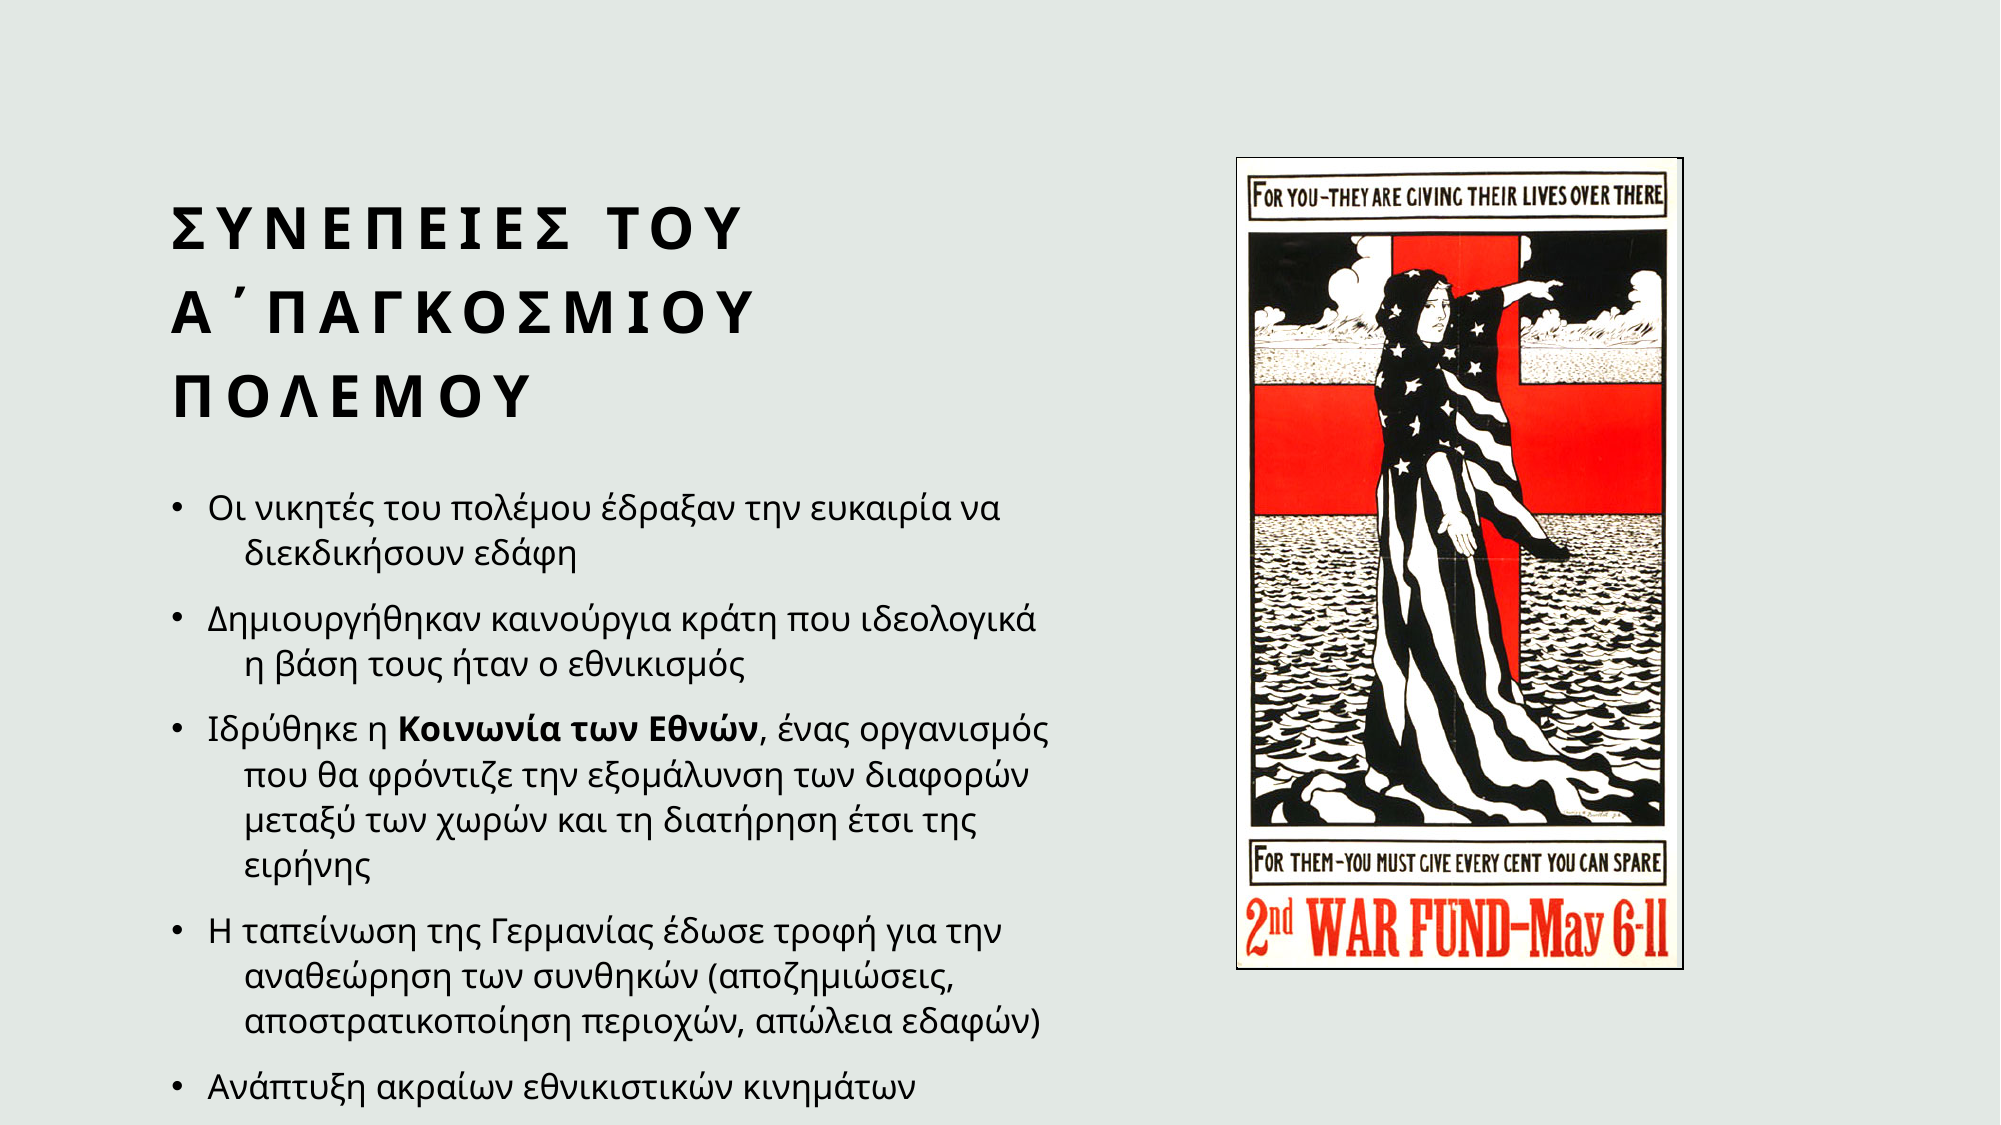

# ΣΥΝΕΠΕΙΕΣ ΤΟΥ Α΄ΠΑΓΚΟΣΜΙΟΥ ΠΟΛΕΜΟΥ
Οι νικητές του πολέμου έδραξαν την ευκαιρία να διεκδικήσουν εδάφη
Δημιουργήθηκαν καινούργια κράτη που ιδεολογικά η βάση τους ήταν ο εθνικισμός
Ιδρύθηκε η Κοινωνία των Εθνών, ένας οργανισμός που θα φρόντιζε την εξομάλυνση των διαφορών μεταξύ των χωρών και τη διατήρηση έτσι της ειρήνης
Η ταπείνωση της Γερμανίας έδωσε τροφή για την αναθεώρηση των συνθηκών (αποζημιώσεις, αποστρατικοποίηση περιοχών, απώλεια εδαφών)
Ανάπτυξη ακραίων εθνικιστικών κινημάτων